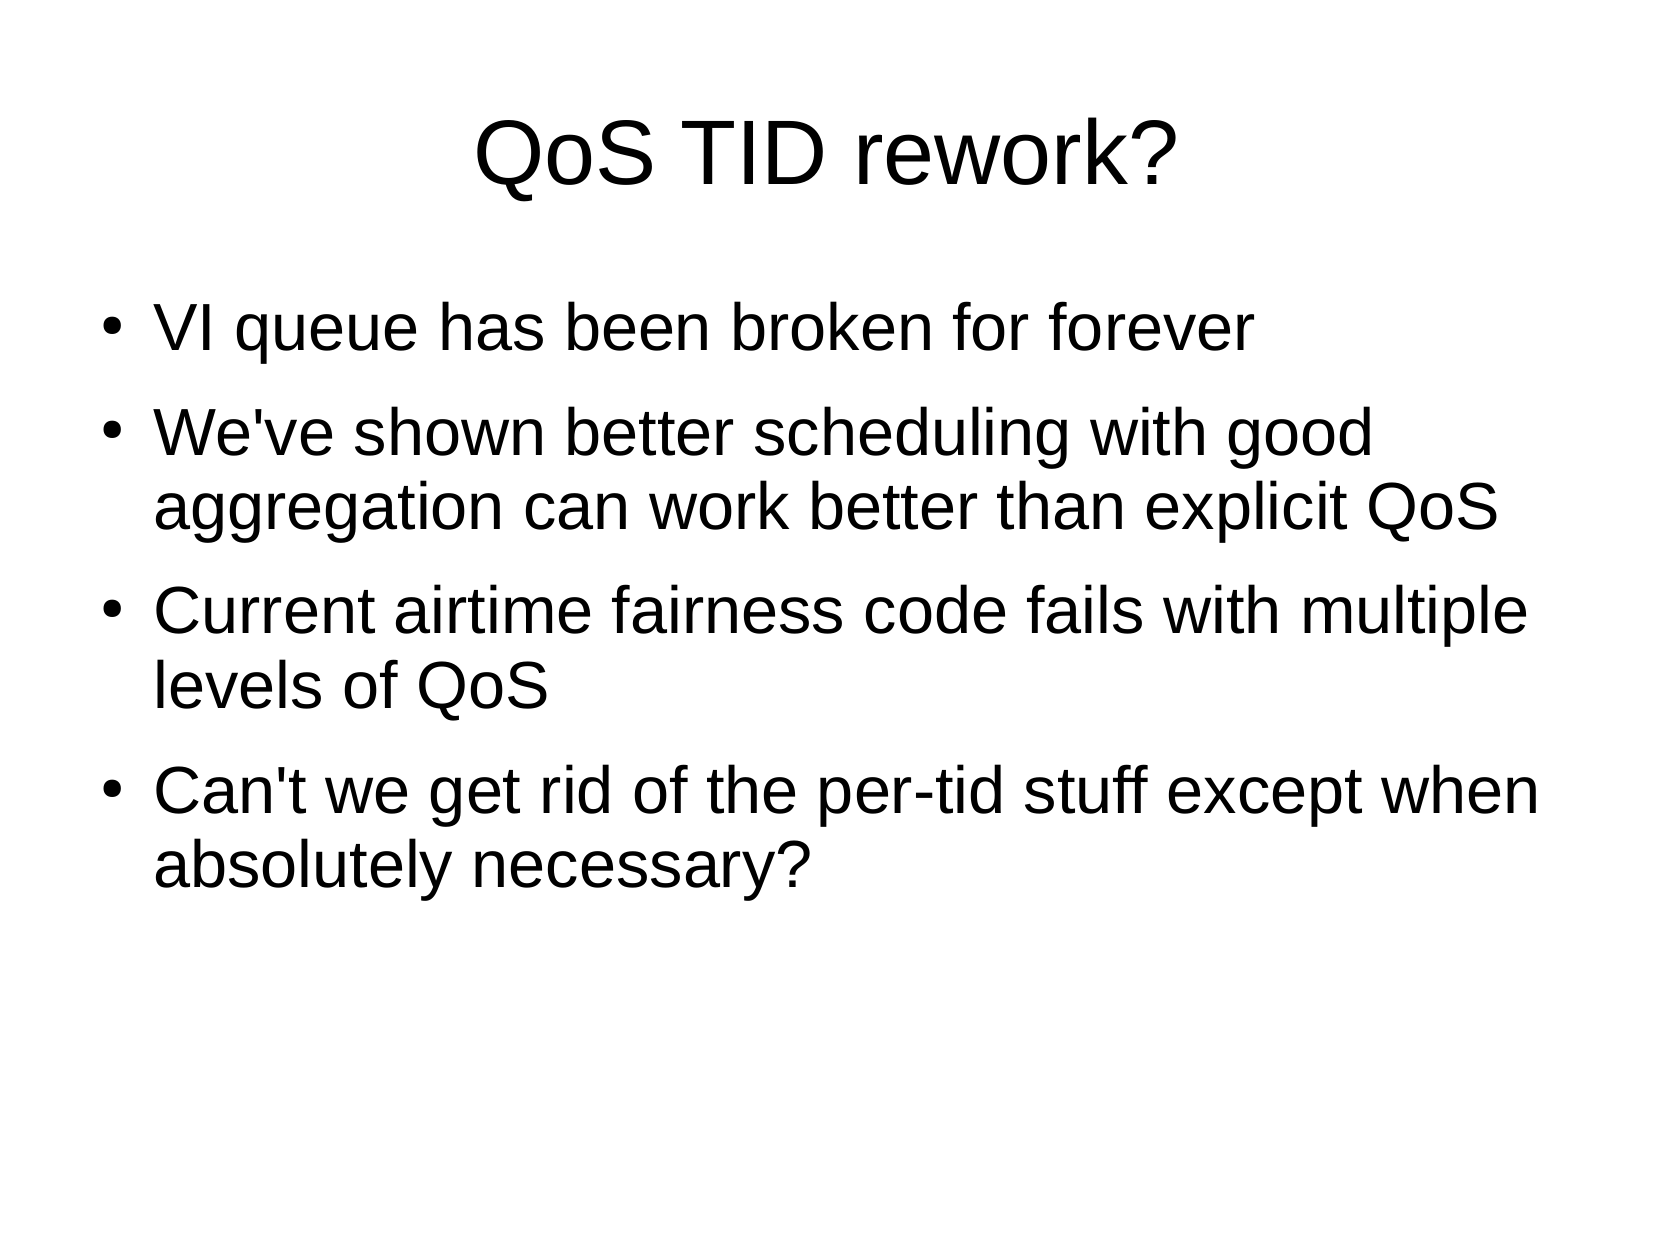

# QoS TID rework?
VI queue has been broken for forever
We've shown better scheduling with good aggregation can work better than explicit QoS
Current airtime fairness code fails with multiple levels of QoS
Can't we get rid of the per-tid stuff except when absolutely necessary?